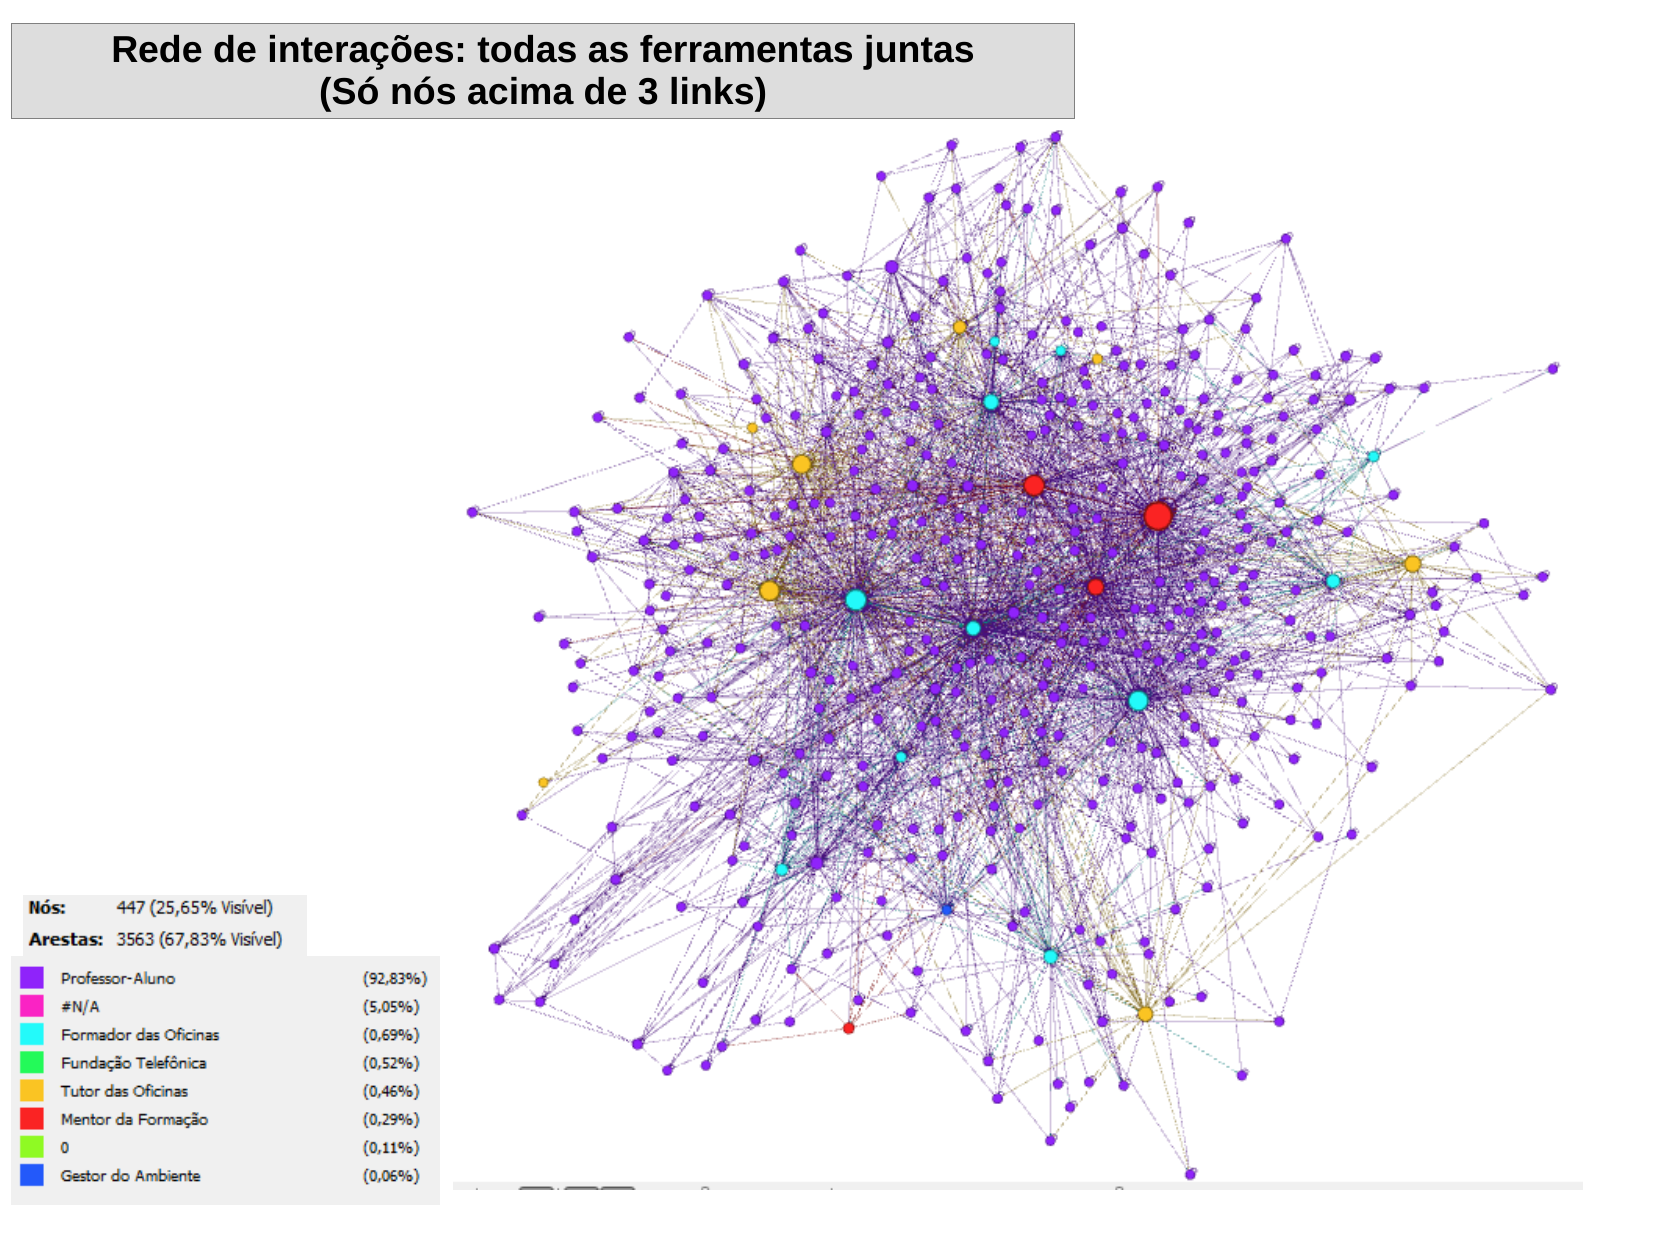

Rede de interações: todas as ferramentas juntas
(Só nós acima de 3 links)